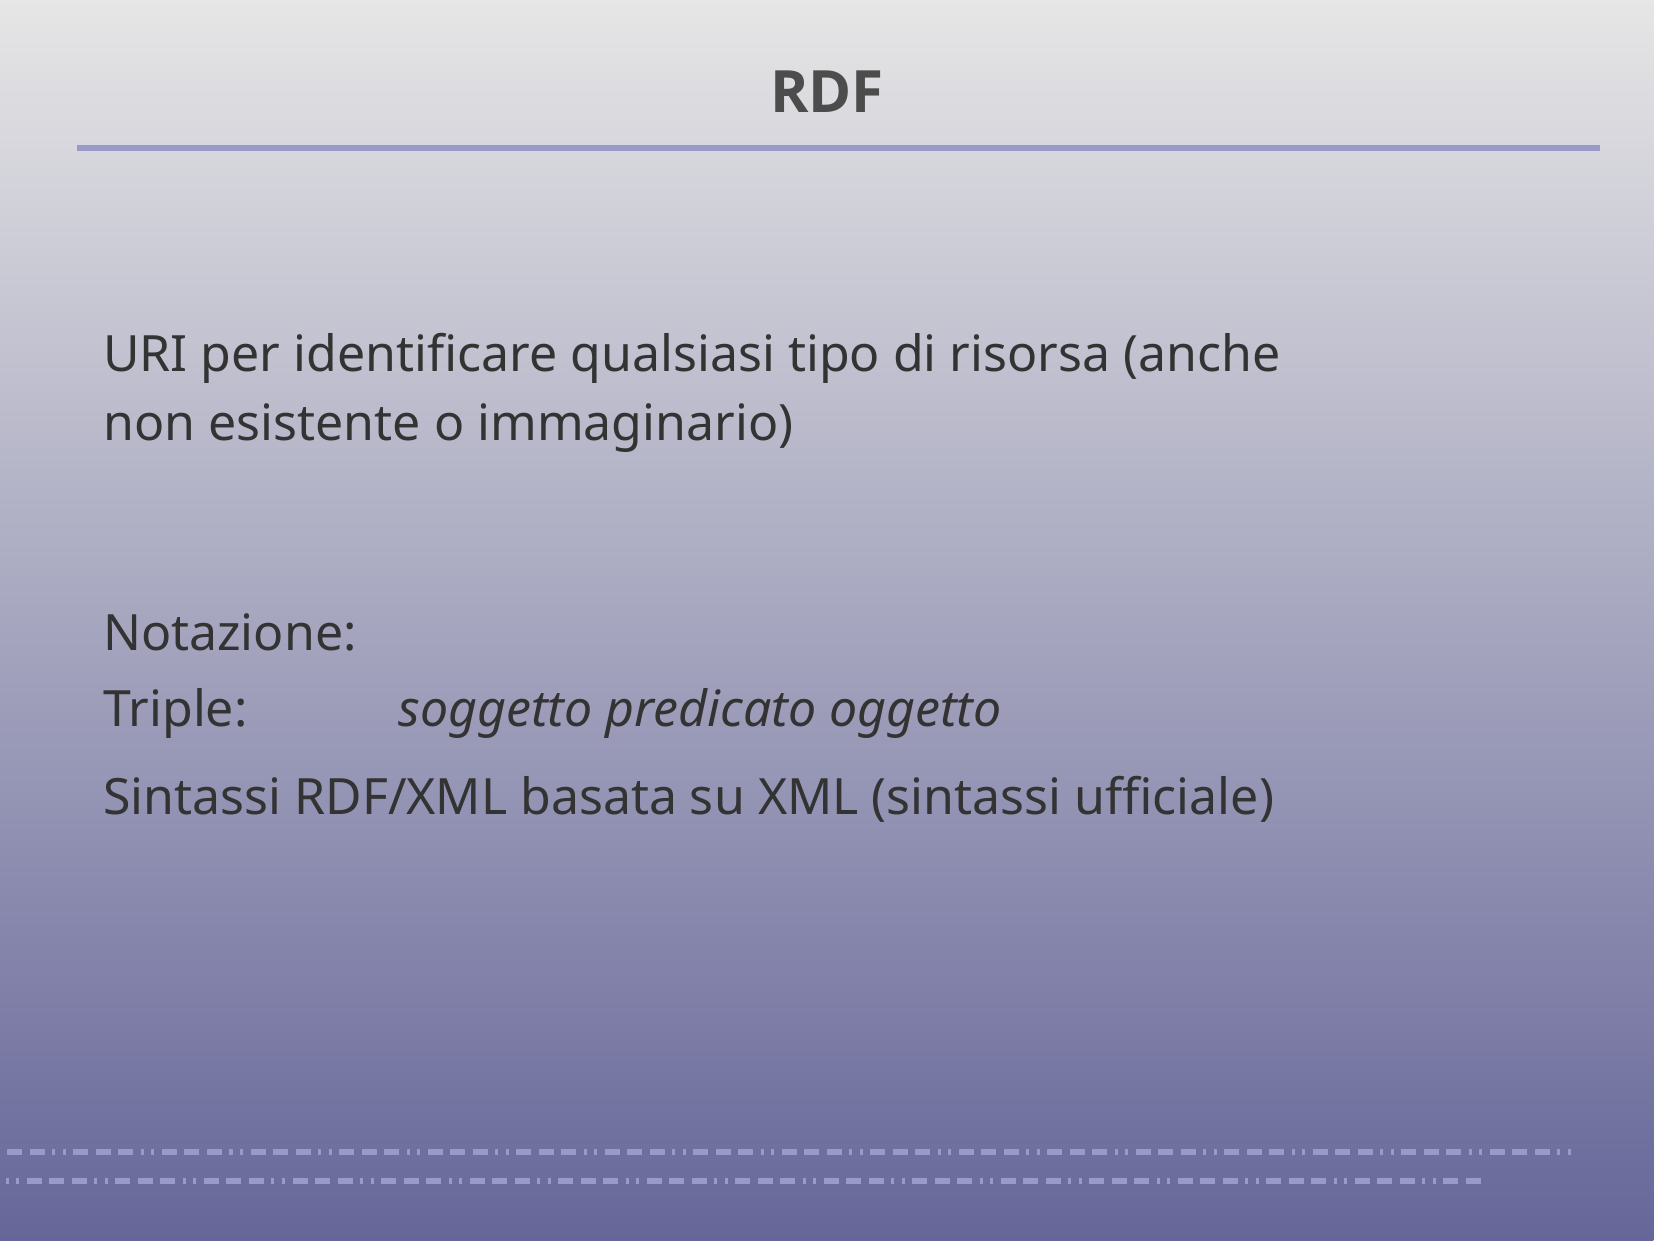

RDF
URI per identificare qualsiasi tipo di risorsa (anche non esistente o immaginario)
Notazione:
Triple: 		soggetto predicato oggetto
Sintassi RDF/XML basata su XML (sintassi ufficiale)